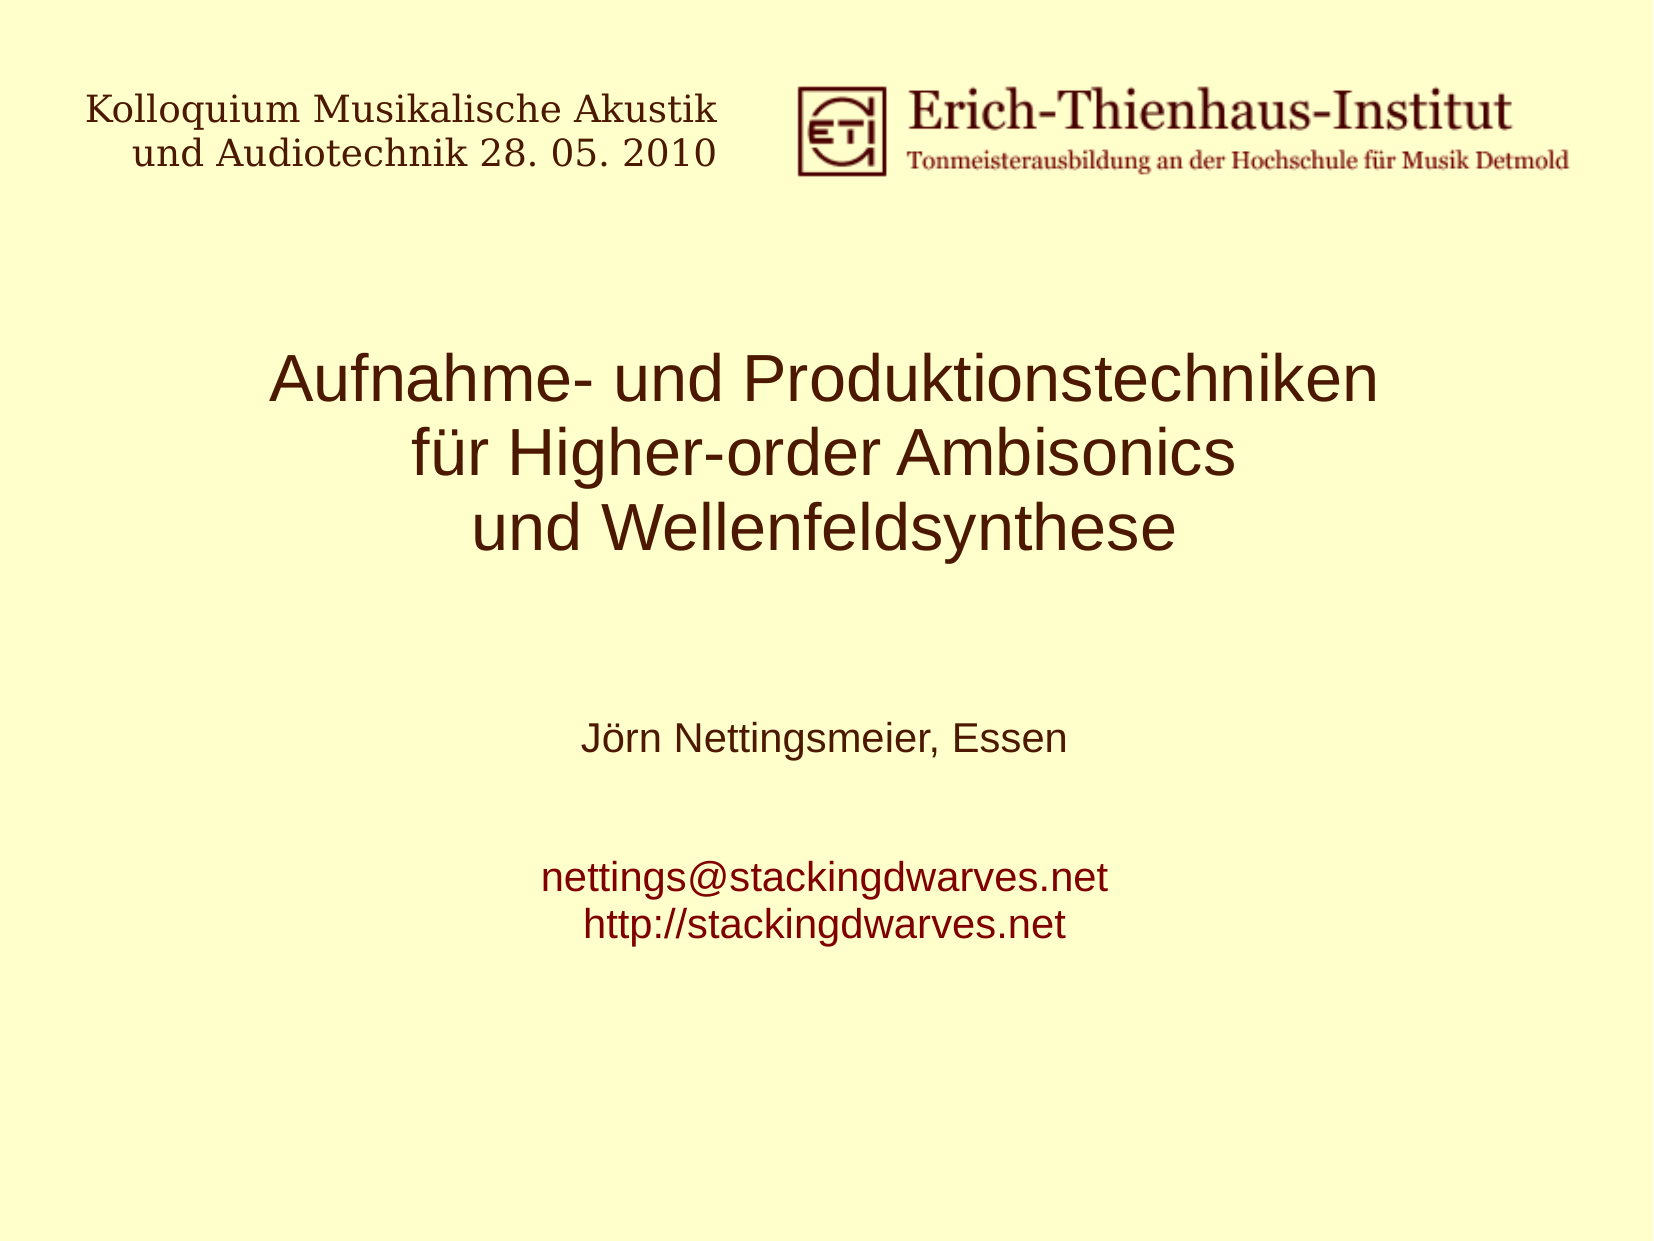

Kolloquium Musikalische Akustik und Audiotechnik 28. 05. 2010
# Aufnahme- und Produktionstechniken
für Higher-order Ambisonics
und Wellenfeldsynthese
Jörn Nettingsmeier, Essen
nettings@stackingdwarves.net
http://stackingdwarves.net